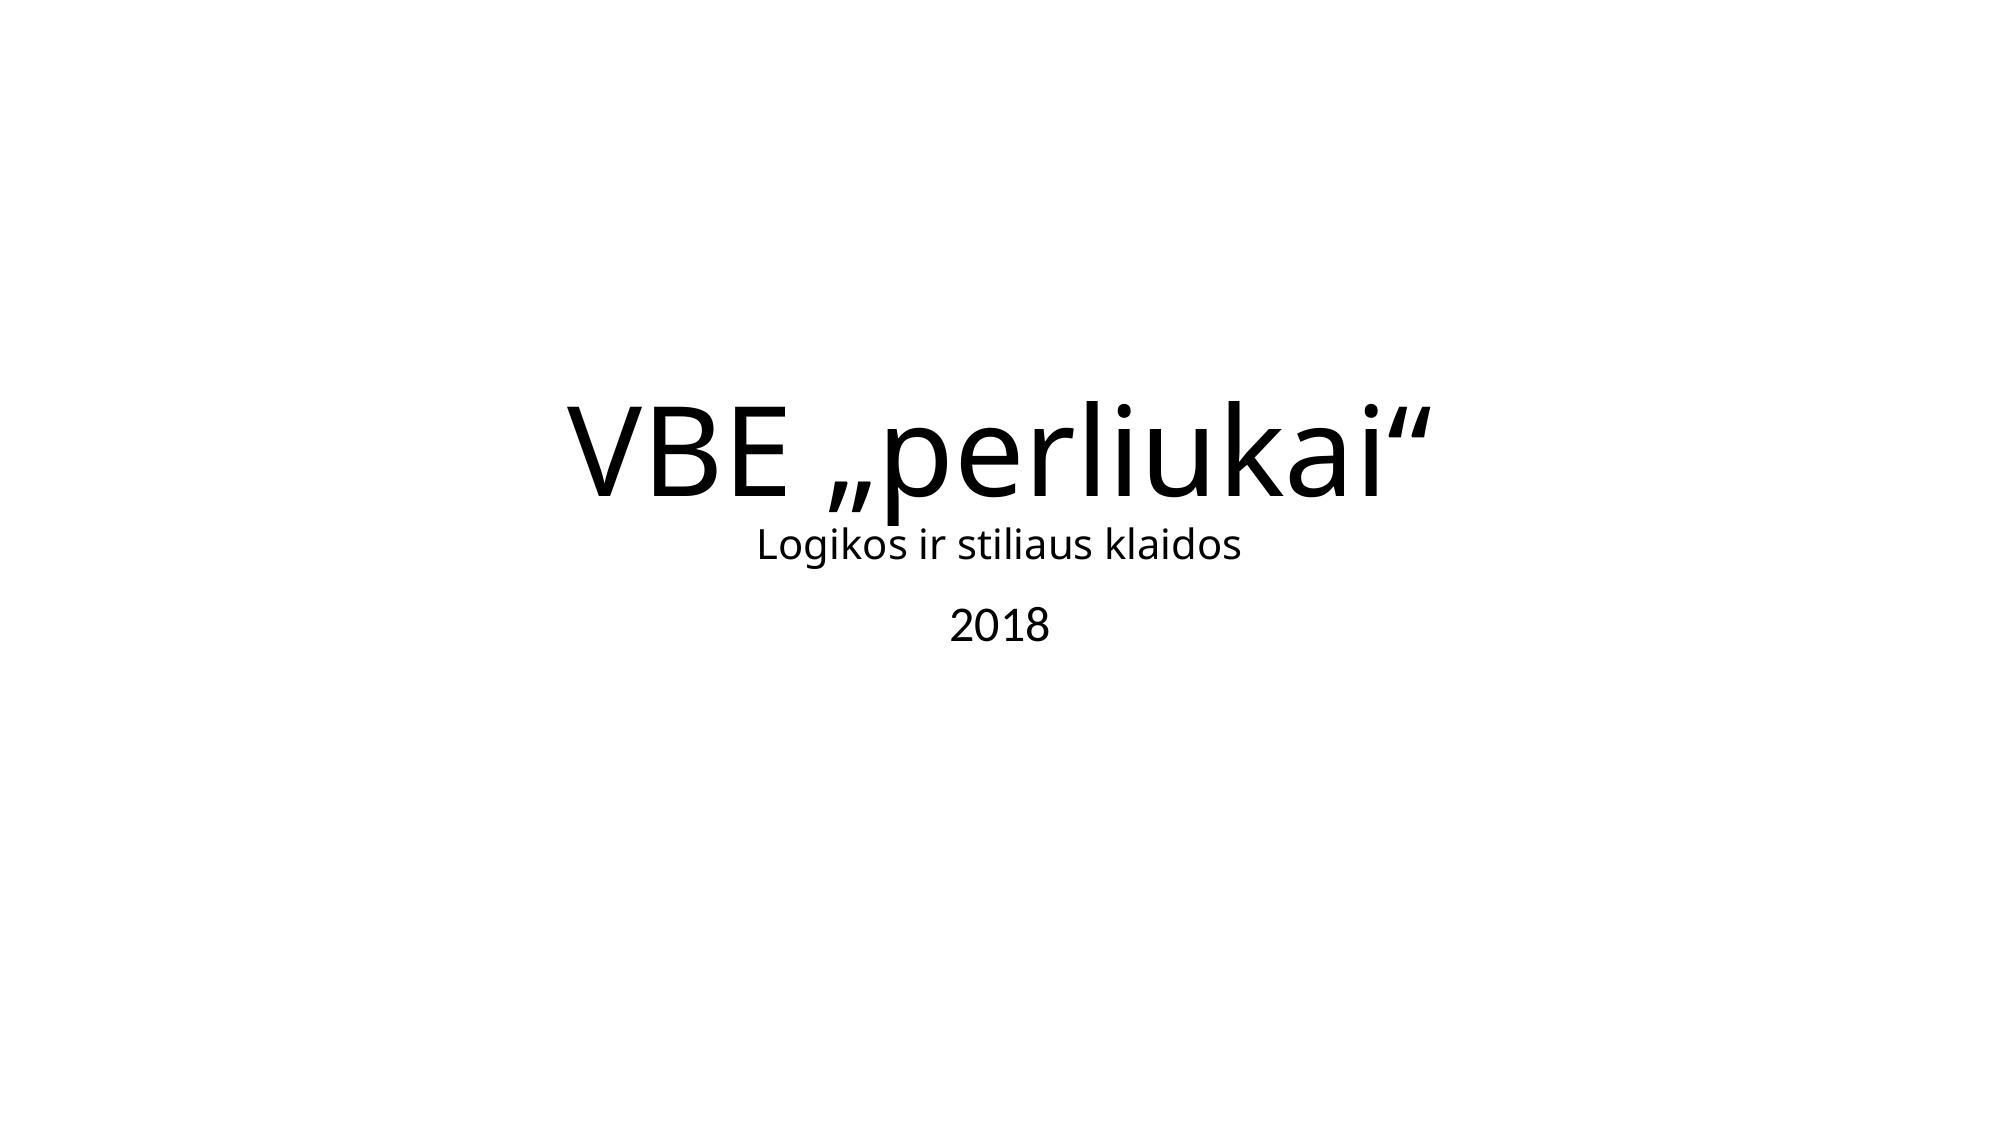

# VBE „perliukai“ Logikos ir stiliaus klaidos
2018